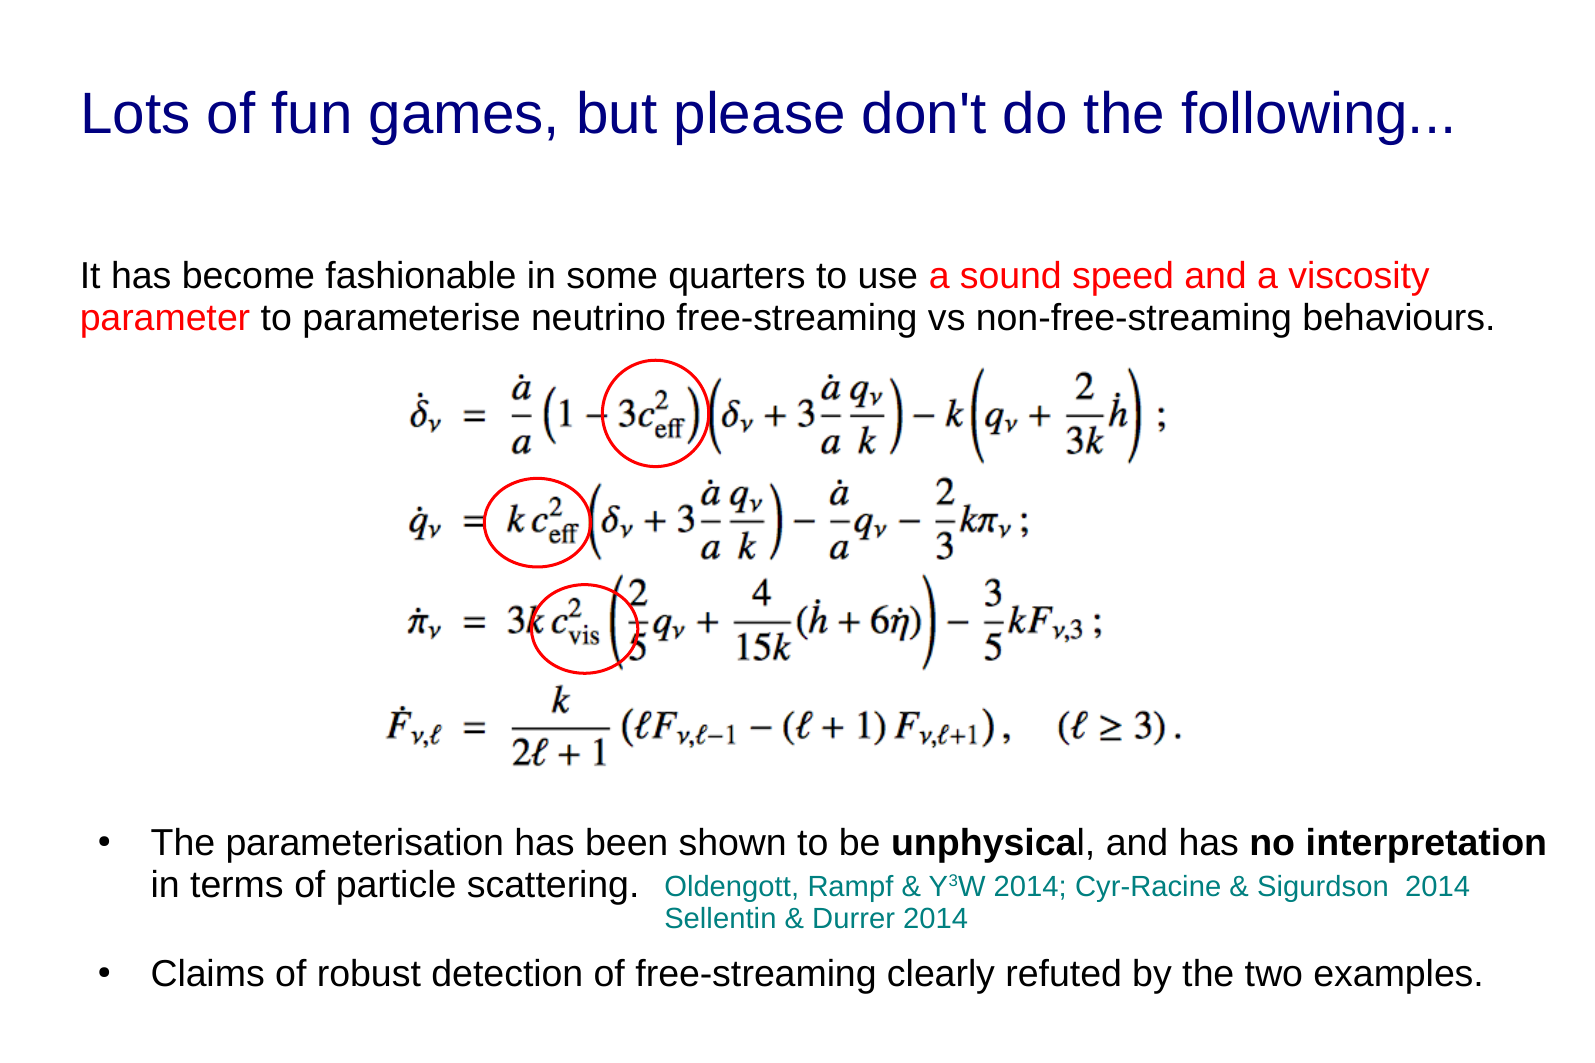

Lots of fun games, but please don't do the following...
# It has become fashionable in some quarters to use a sound speed and a viscosity parameter to parameterise neutrino free-streaming vs non-free-streaming behaviours.
The parameterisation has been shown to be unphysical, and has no interpretation in terms of particle scattering.
Claims of robust detection of free-streaming clearly refuted by the two examples.
Oldengott, Rampf & Y3W 2014; Cyr-Racine & Sigurdson 2014
Sellentin & Durrer 2014